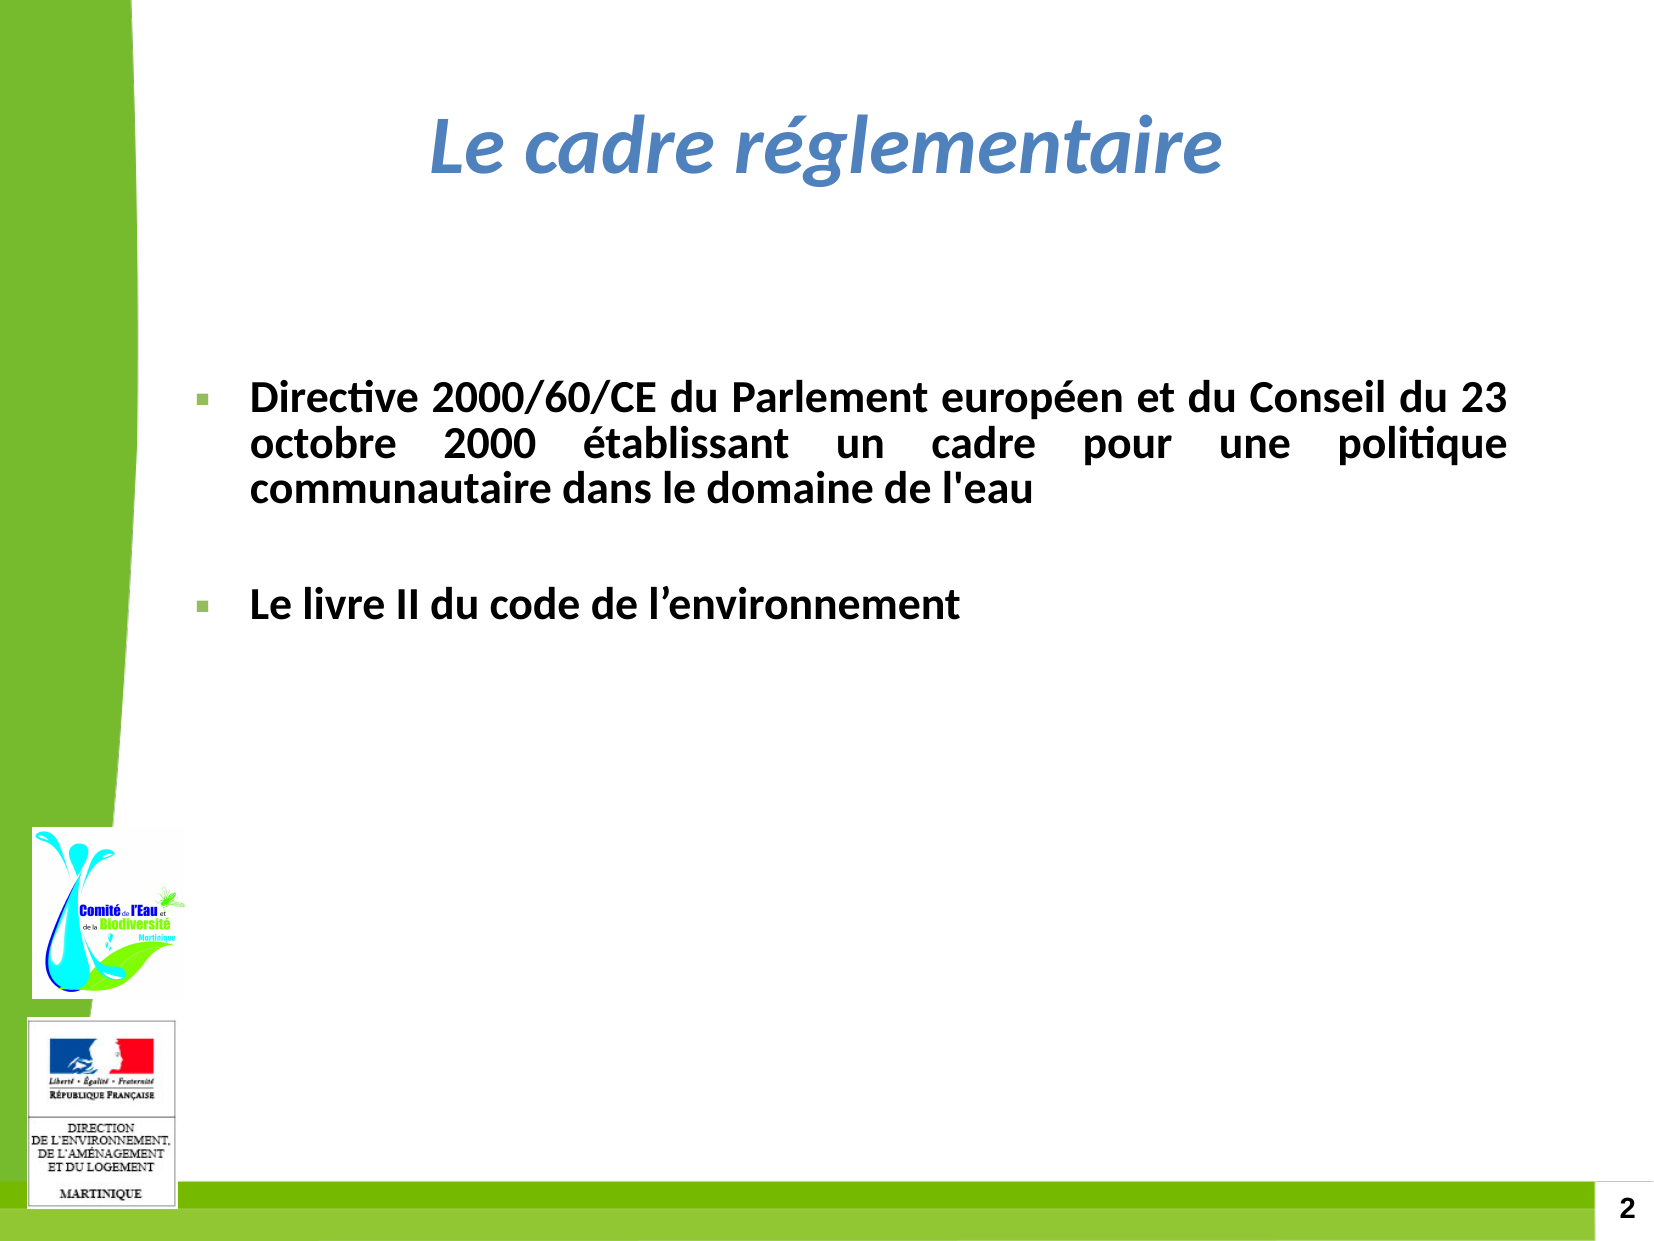

# Le cadre réglementaire
Directive 2000/60/CE du Parlement européen et du Conseil du 23 octobre 2000 établissant un cadre pour une politique communautaire dans le domaine de l'eau
Le livre II du code de l’environnement